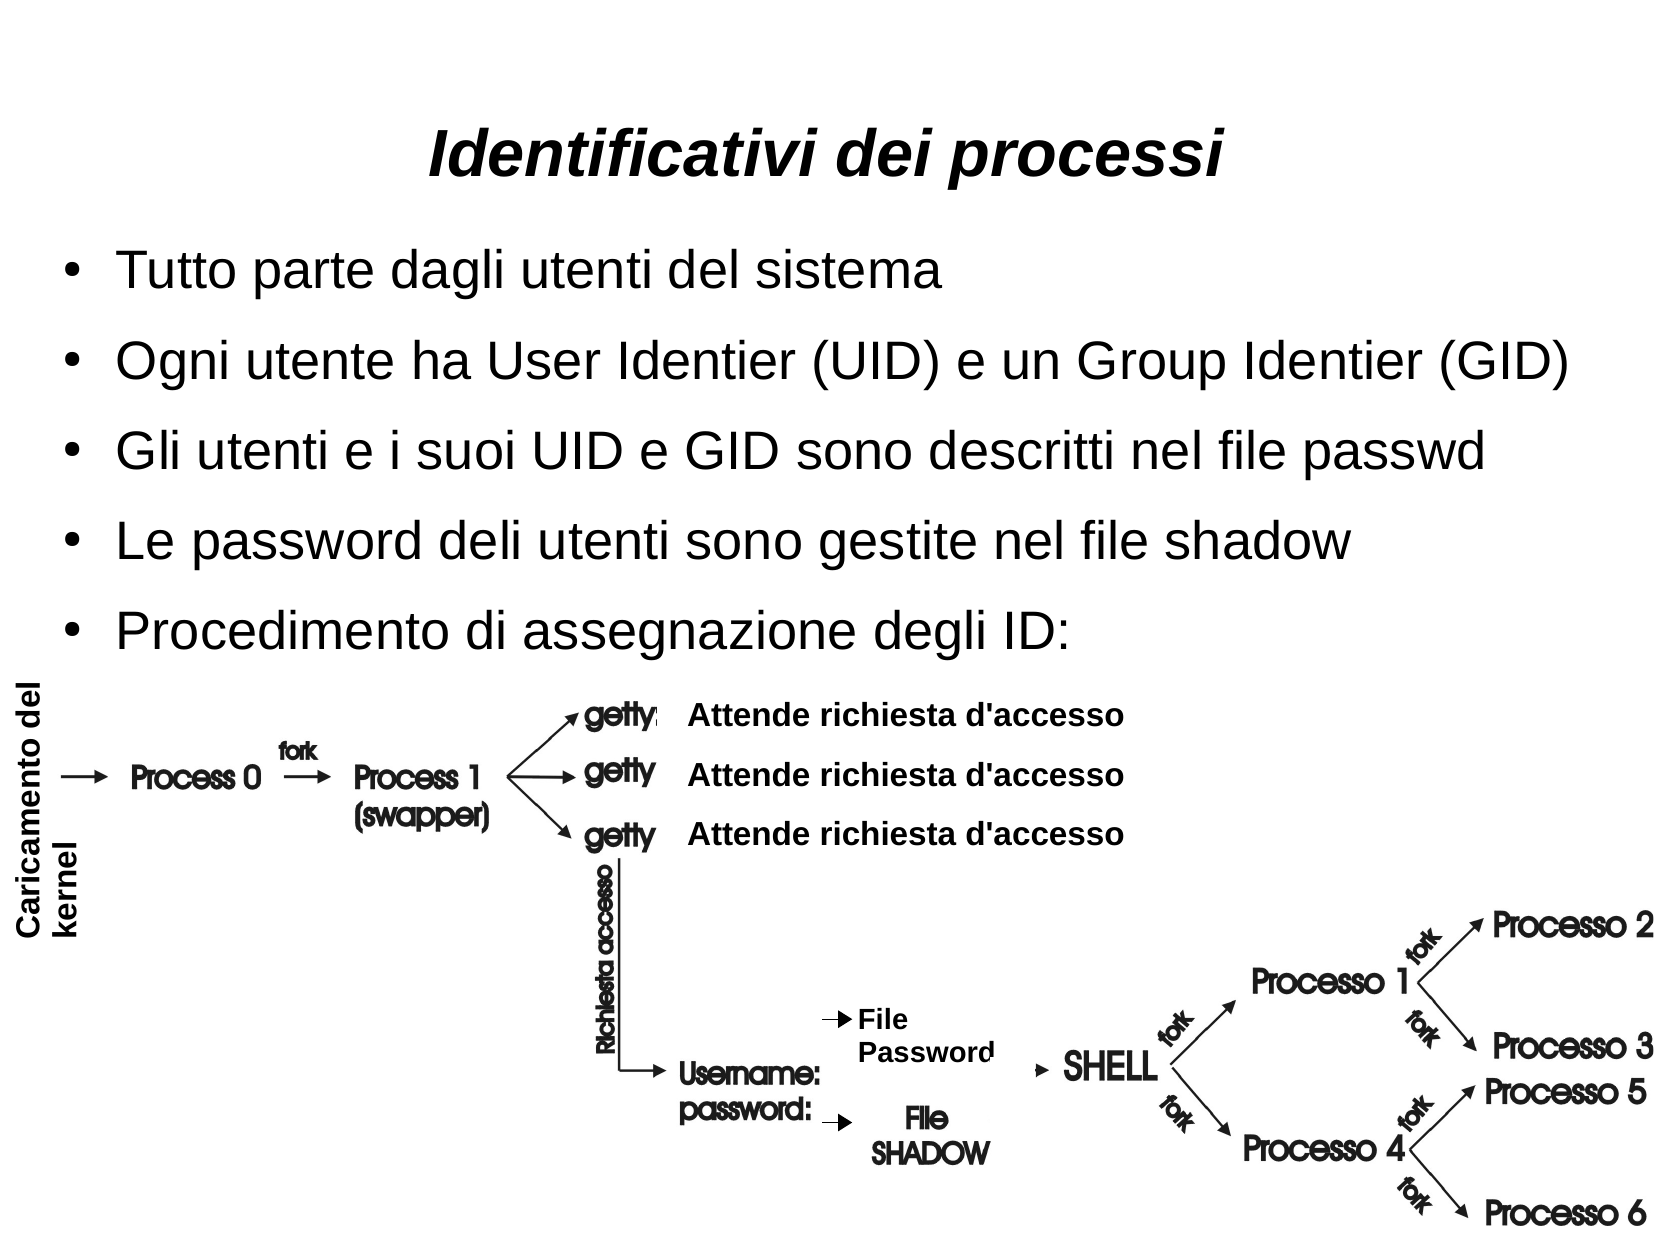

# Identificativi dei processi
Tutto parte dagli utenti del sistema
Ogni utente ha User Identier (UID) e un Group Identier (GID)
Gli utenti e i suoi UID e GID sono descritti nel file passwd
Le password deli utenti sono gestite nel file shadow
Procedimento di assegnazione degli ID:
Attende richiesta d'accesso
Caricamento del kernel
Attende richiesta d'accesso
Attende richiesta d'accesso
File
Password